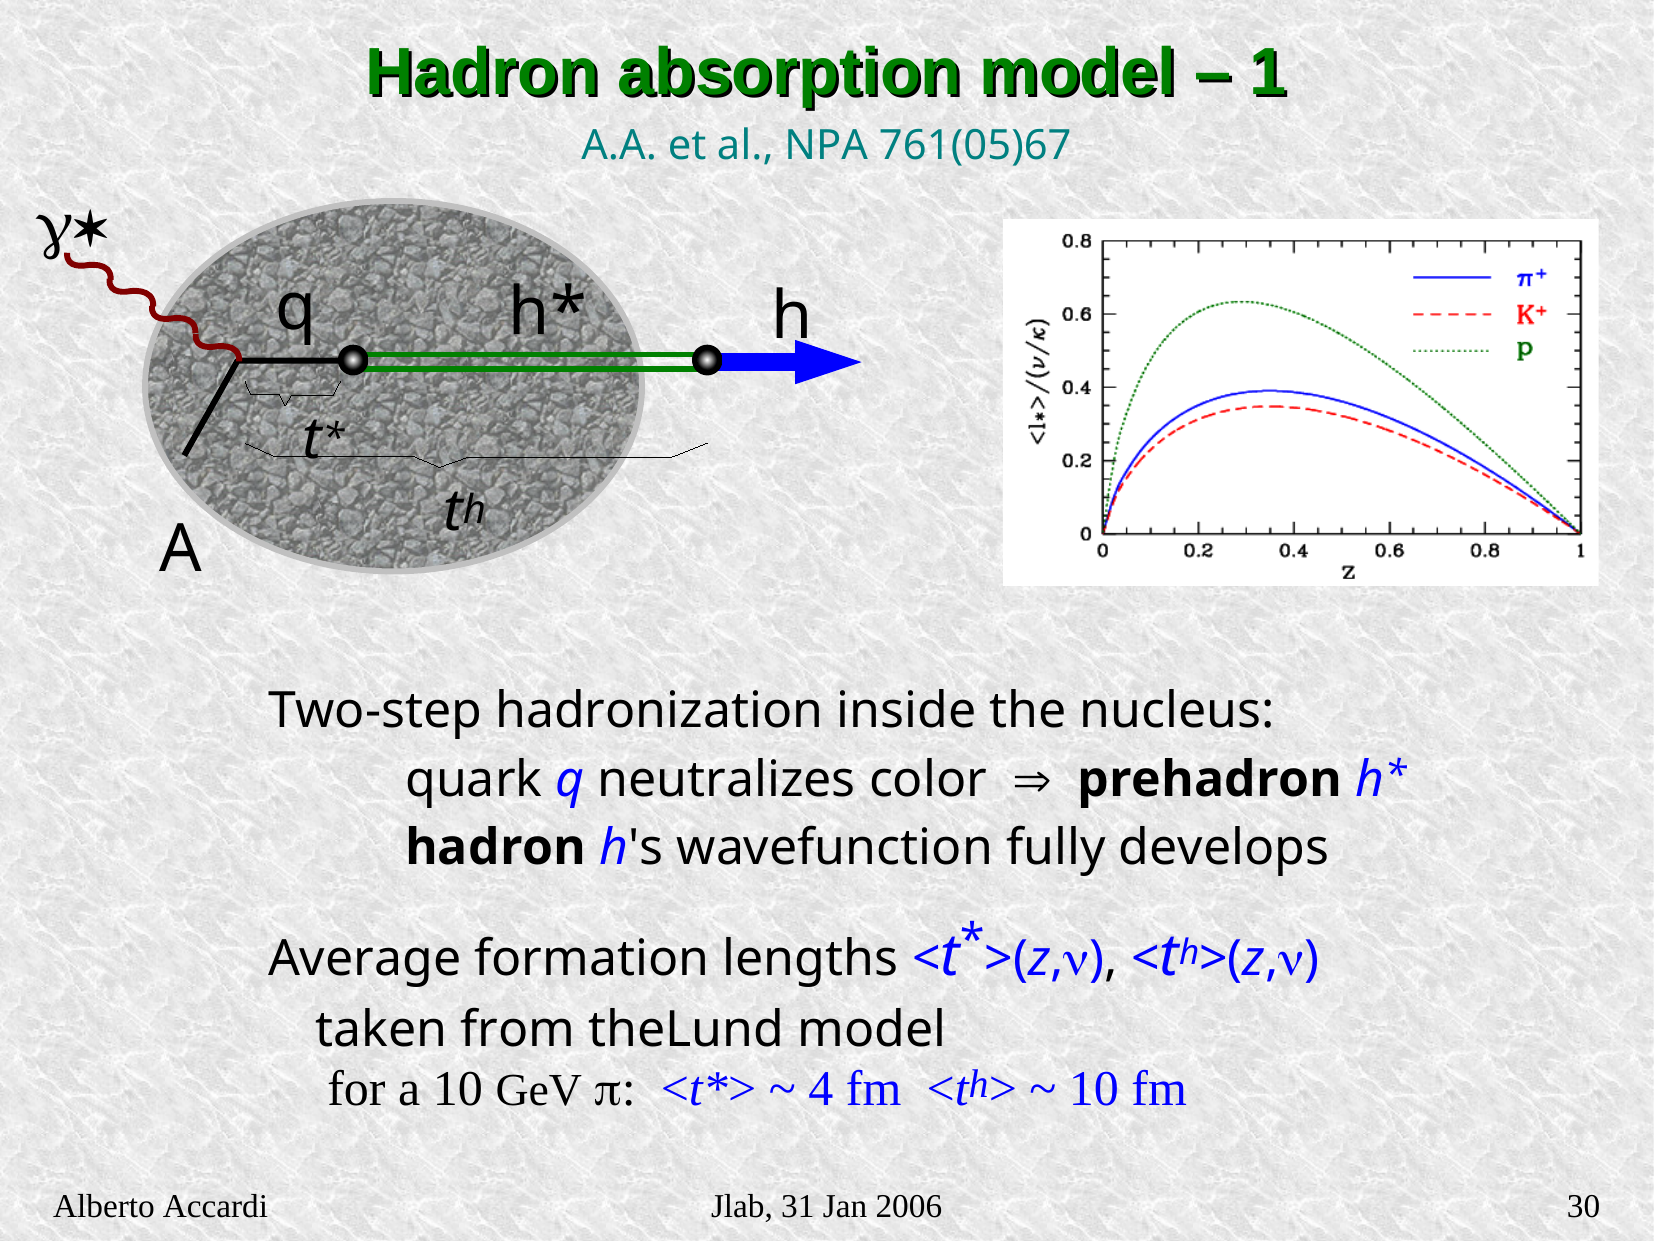

Hadron absorption model – 1
A.A. et al., NPA 761(05)67
g*
q
h*
h
 t*
th
A
Two-step hadronization inside the nucleus:
 quark q neutralizes color  prehadron h*
 hadron h's wavefunction fully develops
Average formation lengths <t*>(z,n), <th>(z,n)
taken from theLund model
for a 10 GeV p: <t*> ~ 4 fm <th> ~ 10 fm
Alberto Accardi
Padova U.
30